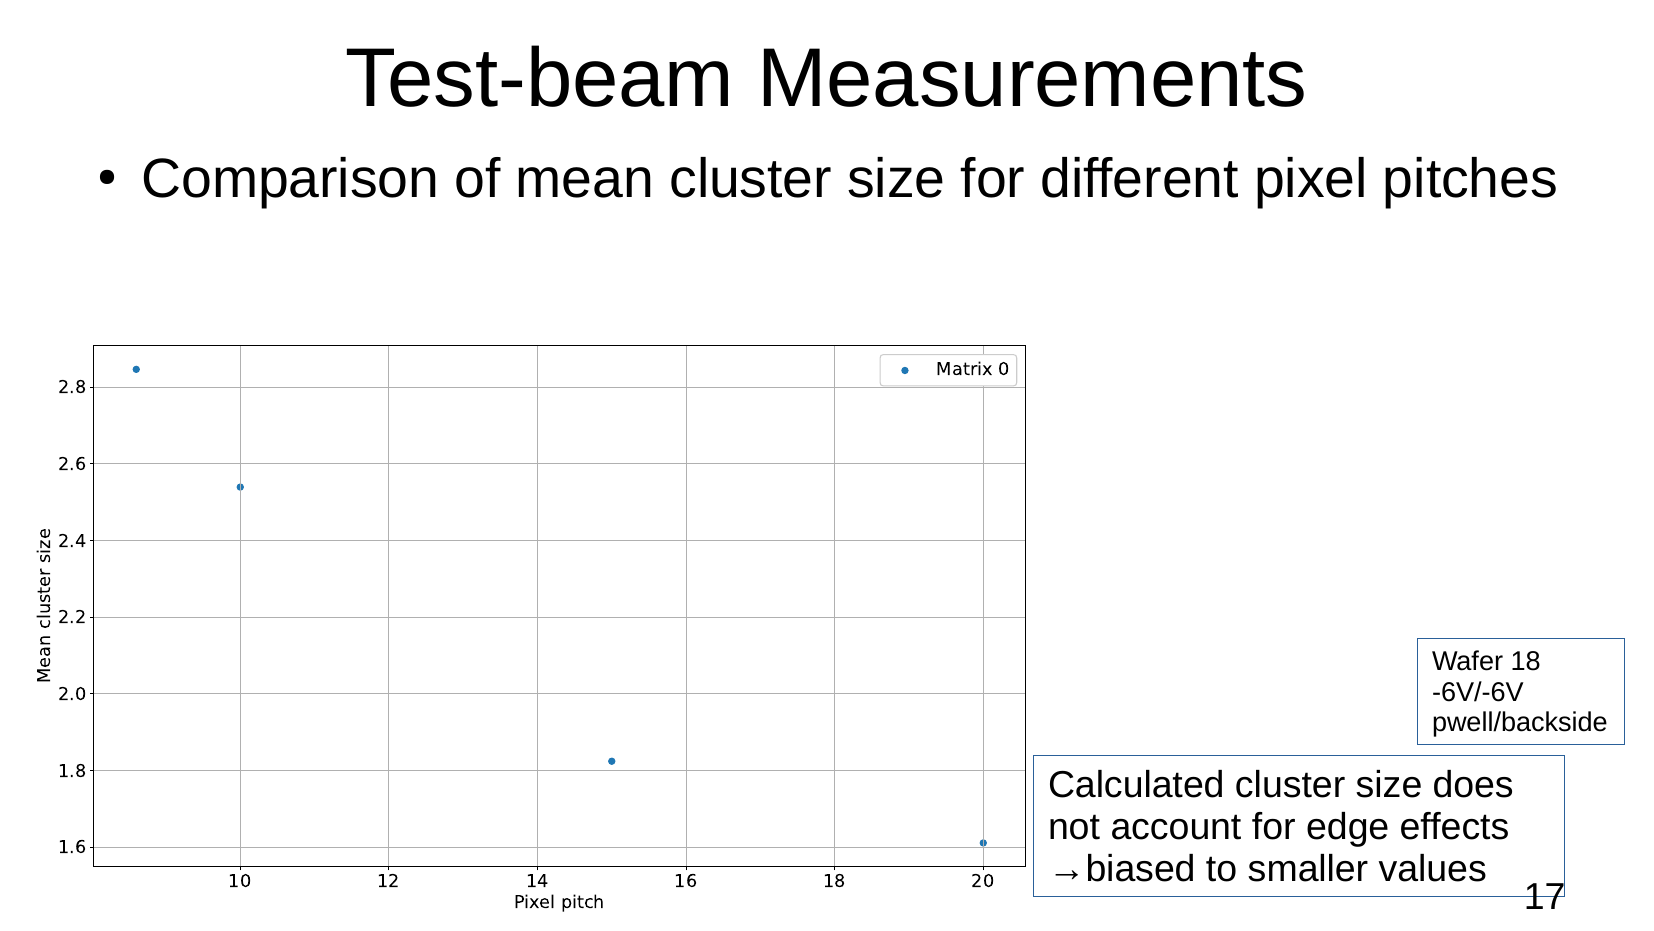

Test-beam Measurements
# Comparison of mean cluster size for different pixel pitches
Wafer 18
-6V/-6V pwell/backside
Calculated cluster size does not account for edge effects →biased to smaller values